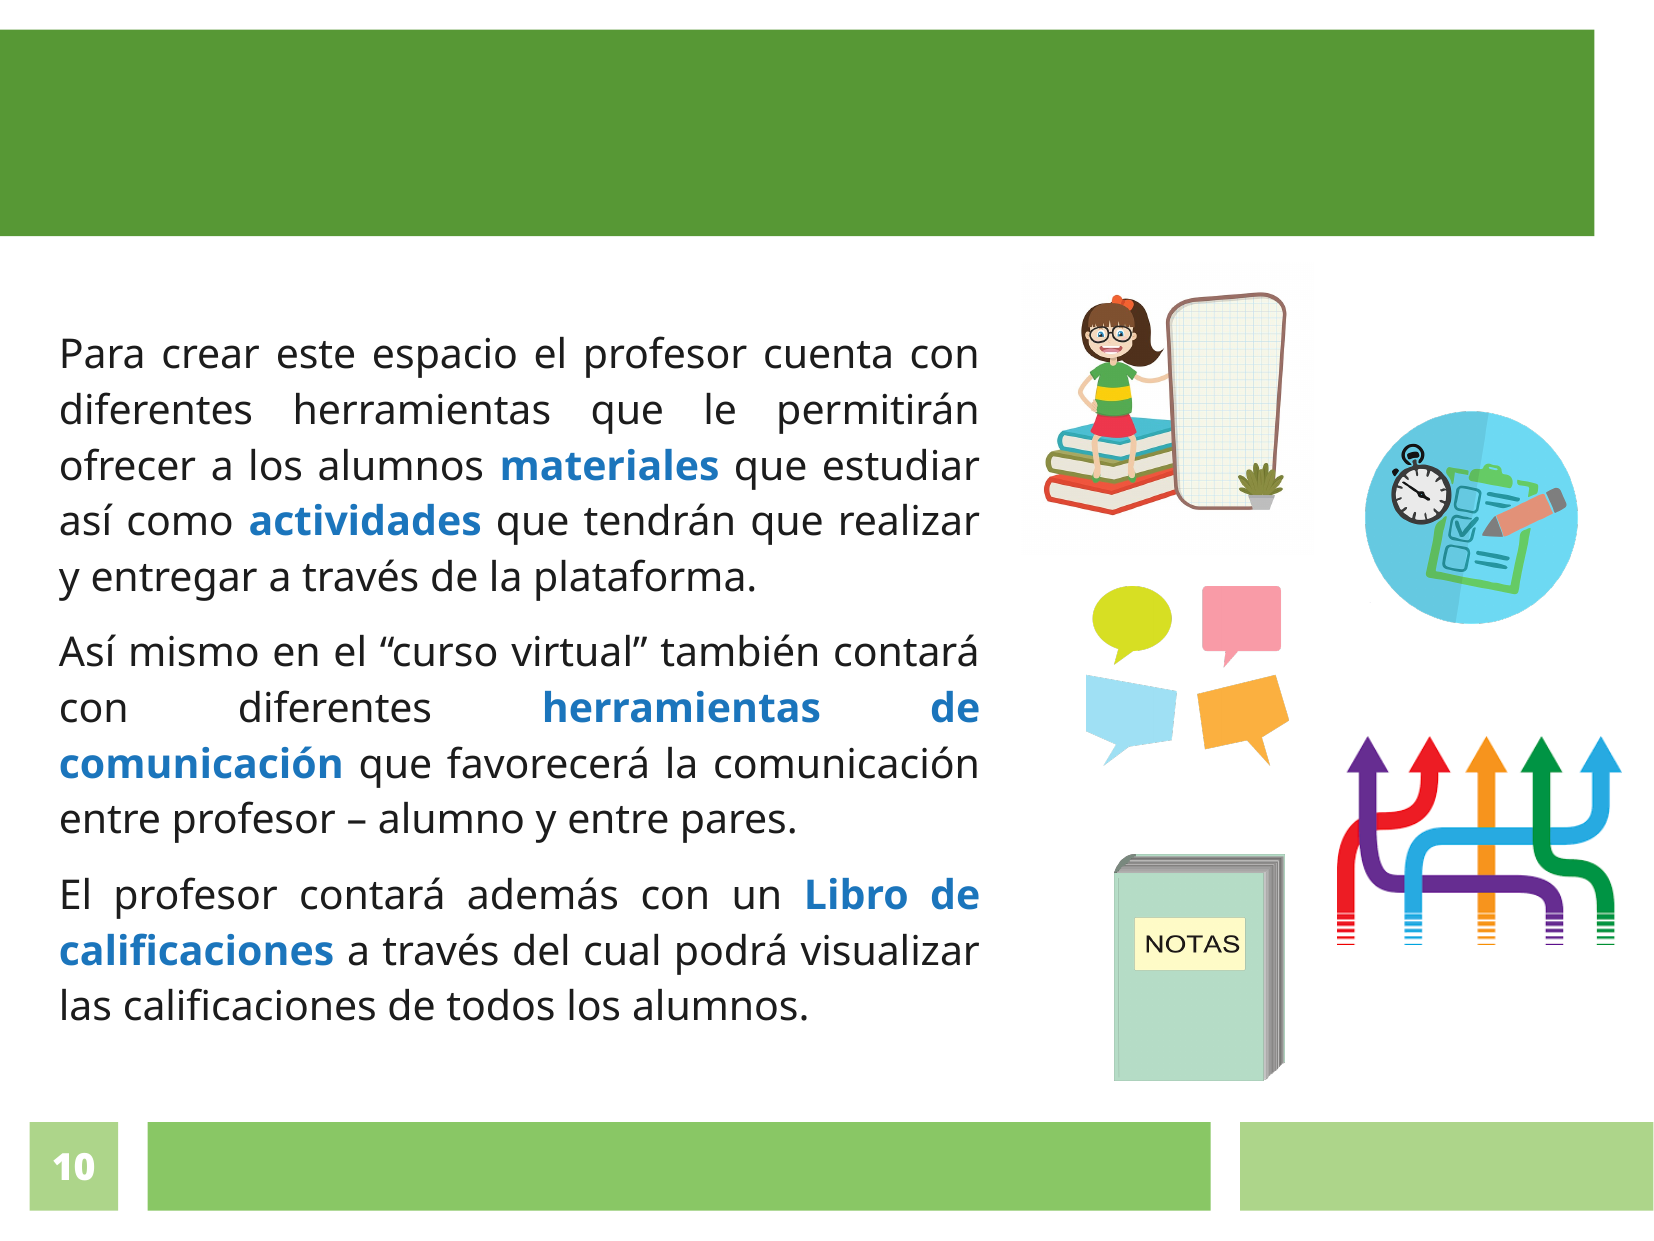

#
Para crear este espacio el profesor cuenta con diferentes herramientas que le permitirán ofrecer a los alumnos materiales que estudiar así como actividades que tendrán que realizar y entregar a través de la plataforma.
Así mismo en el “curso virtual” también contará con diferentes herramientas de comunicación que favorecerá la comunicación entre profesor – alumno y entre pares.
El profesor contará además con un Libro de calificaciones a través del cual podrá visualizar las calificaciones de todos los alumnos.
10